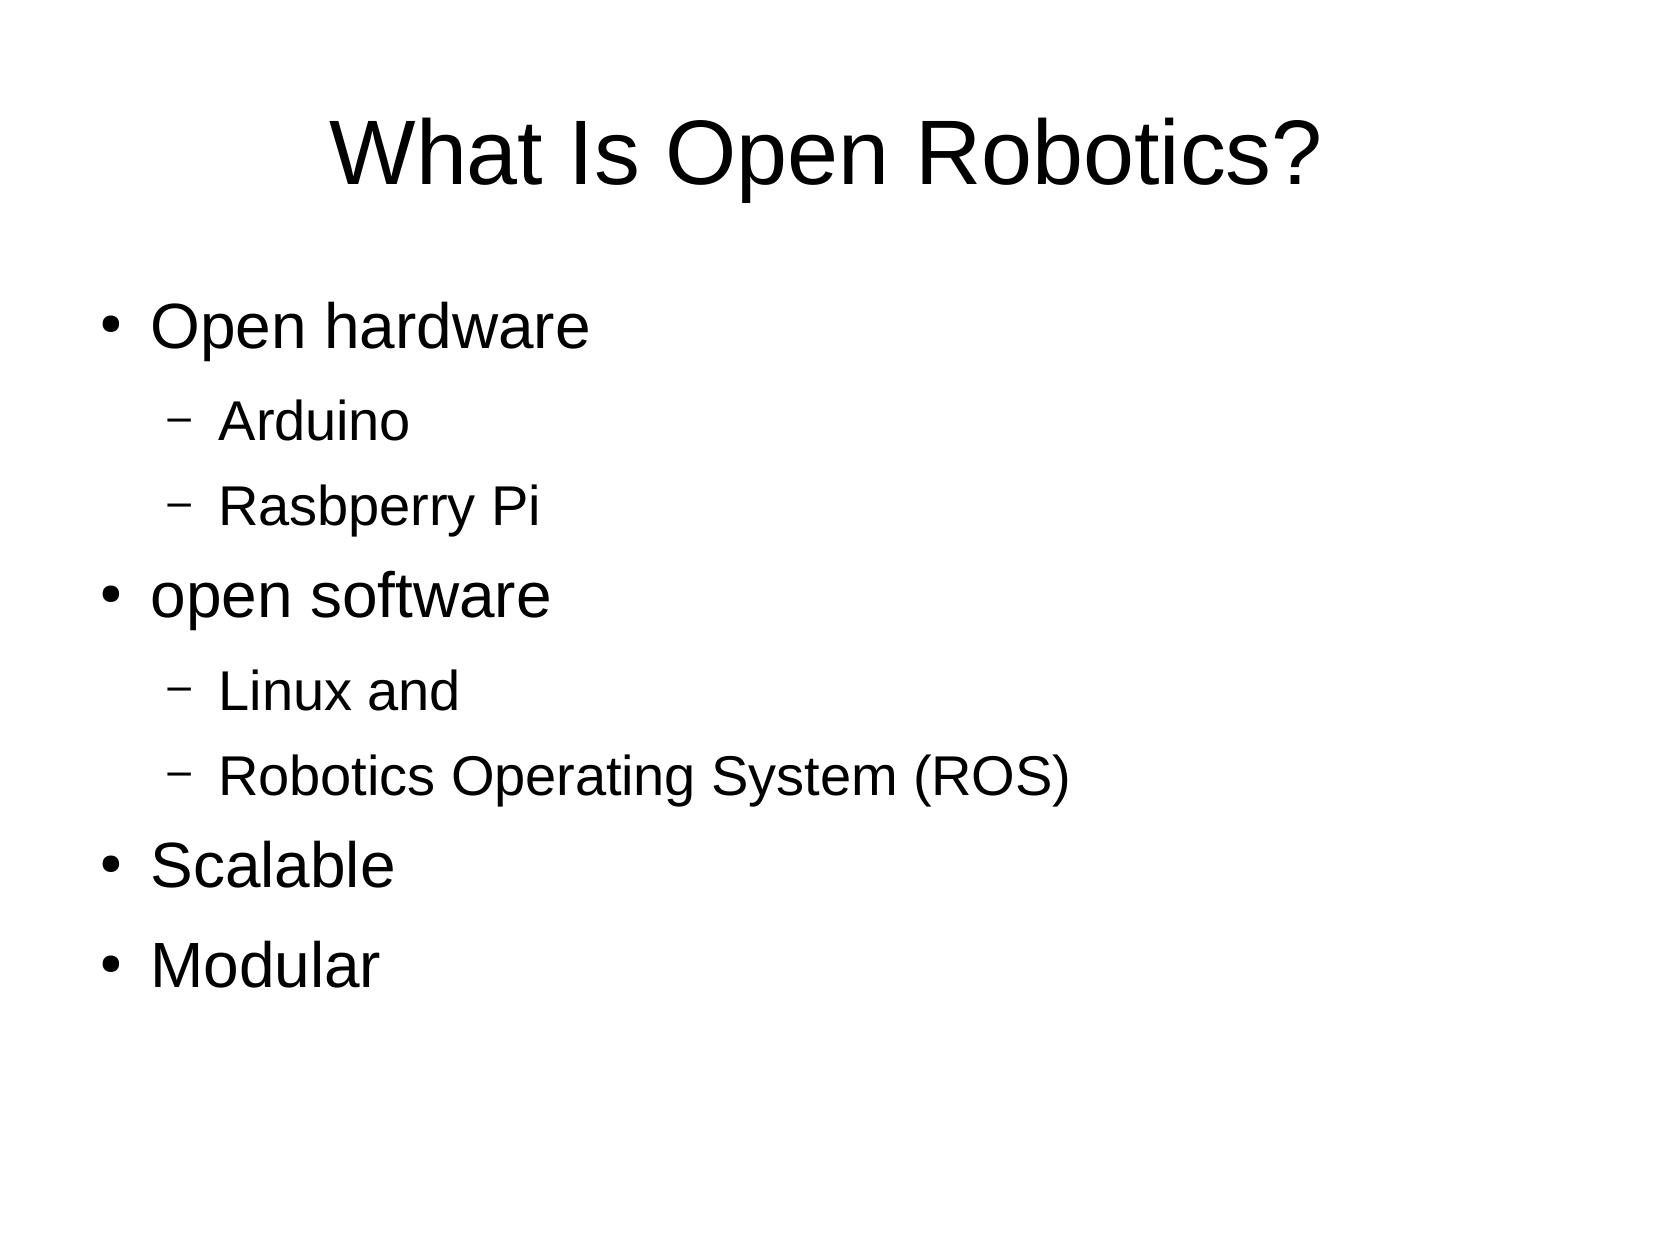

# What Is Open Robotics?
Open hardware
Arduino
Rasbperry Pi
open software
Linux and
Robotics Operating System (ROS)
Scalable
Modular